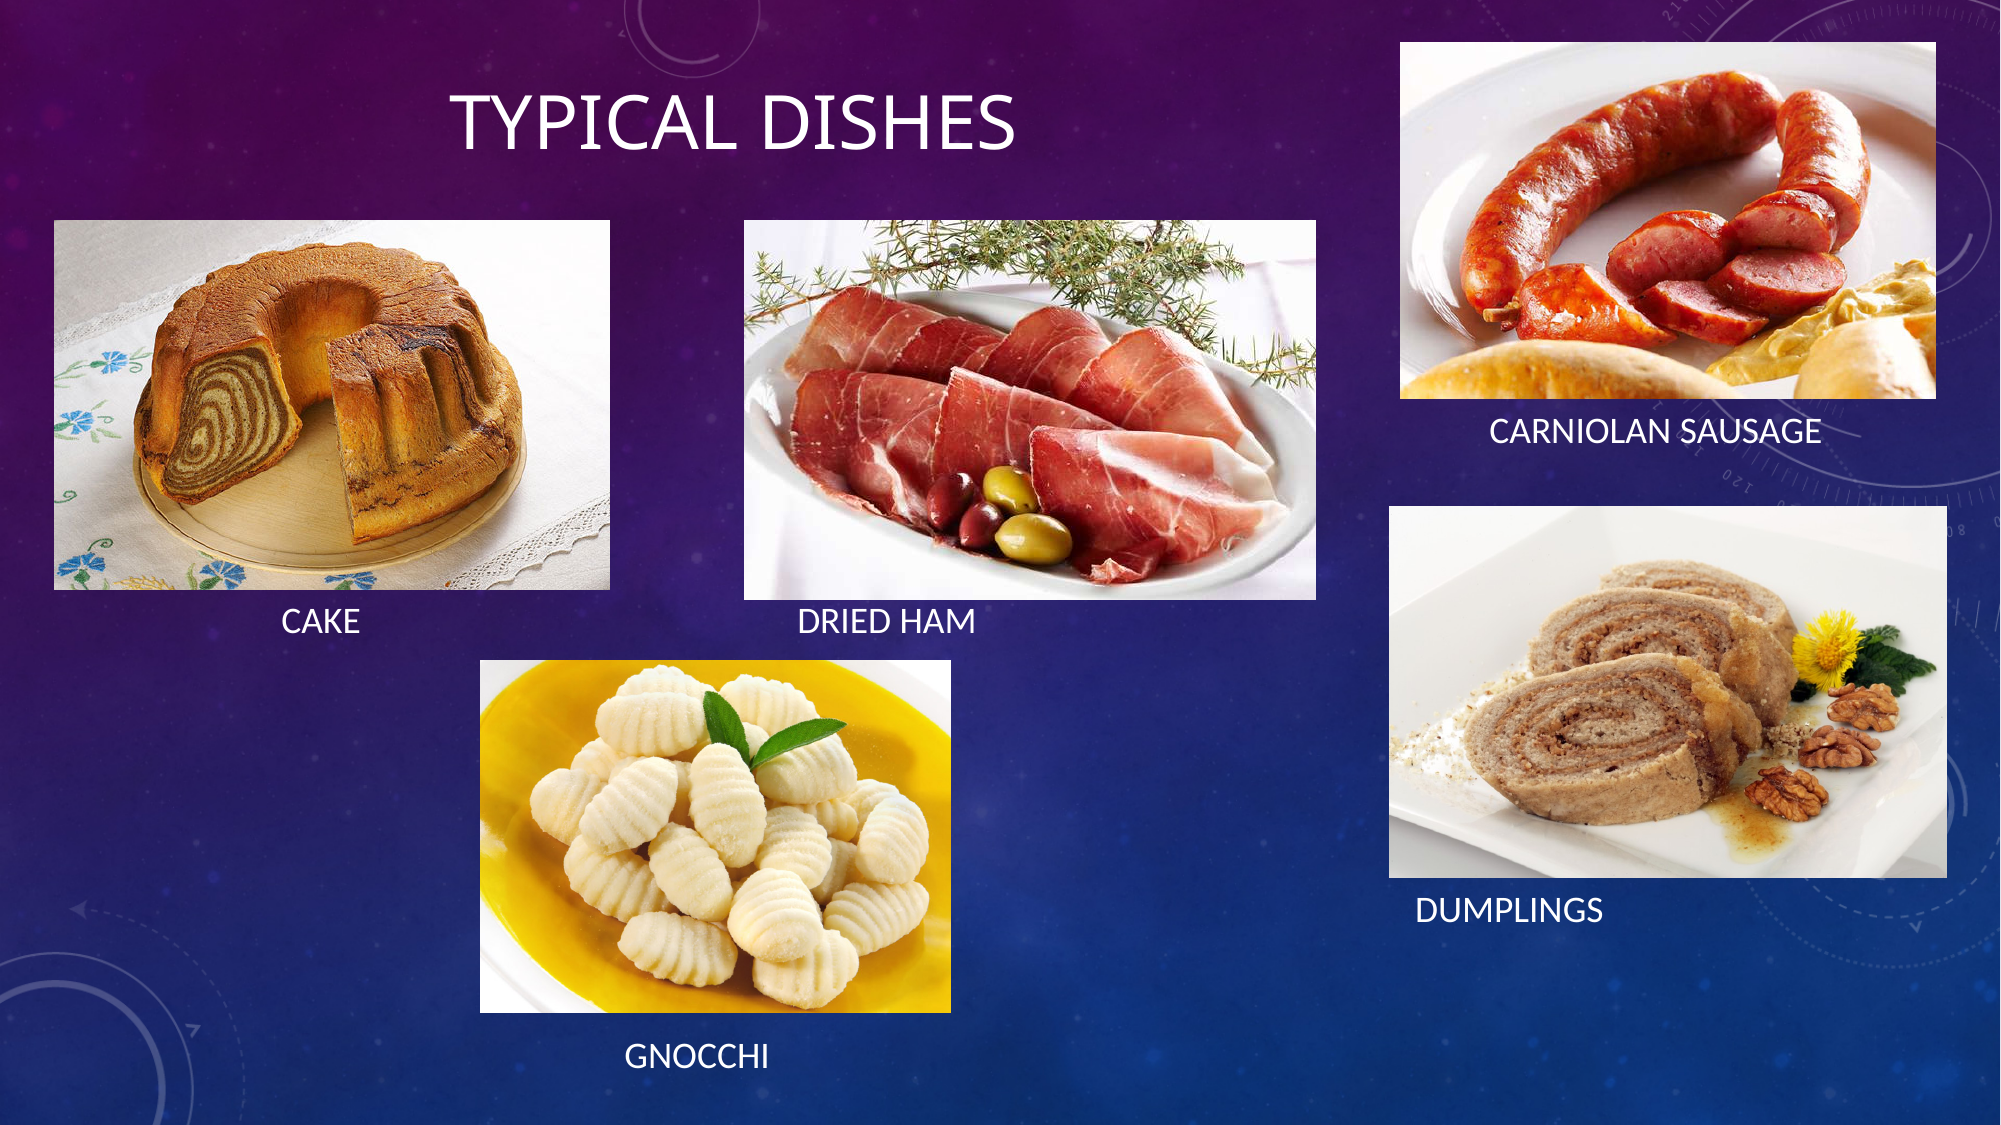

# TYPICAL DISHES
CARNIOLAN SAUSAGE
CAKE
DRIED HAM
DUMPLINGS
GNOCCHI